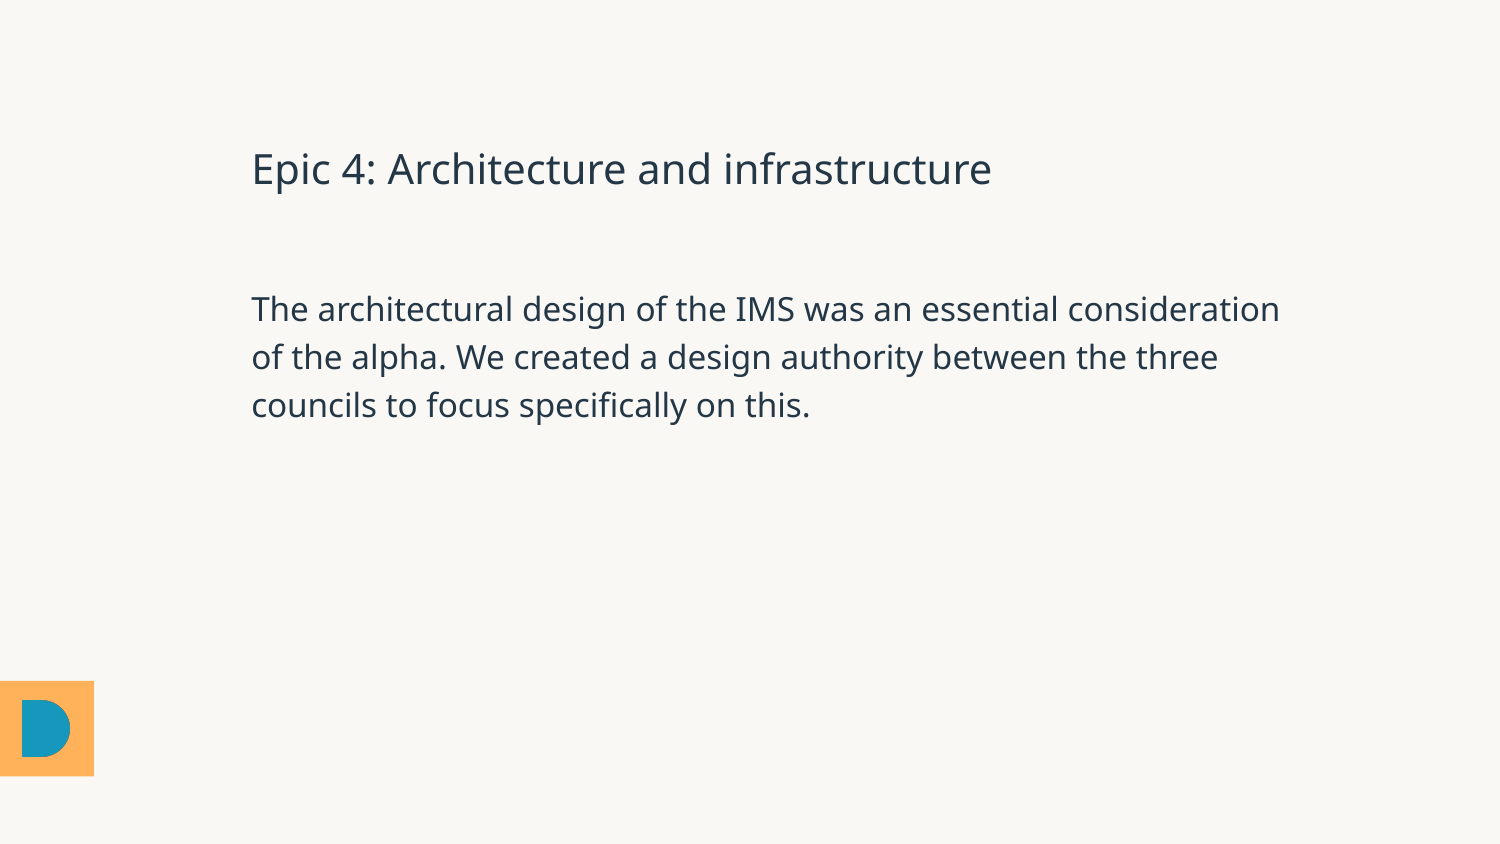

# Epic 4: Architecture and infrastructure
The architectural design of the IMS was an essential consideration of the alpha. We created a design authority between the three councils to focus specifically on this.